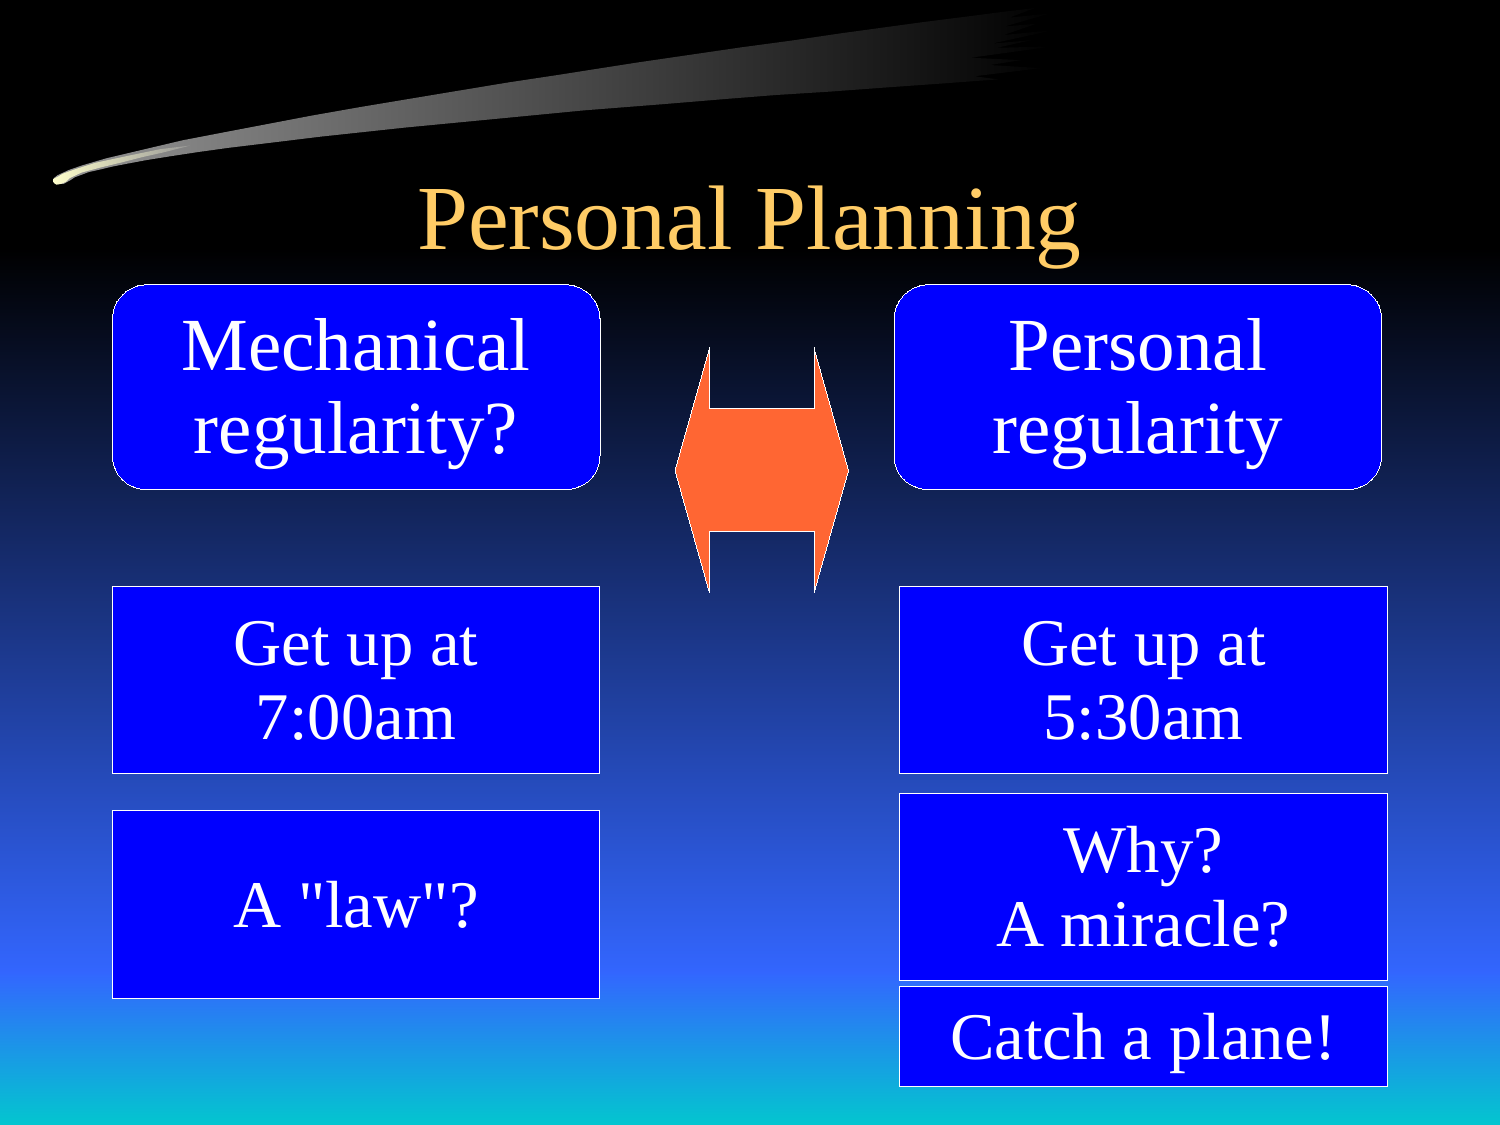

# Personal Planning
Mechanical
regularity?
Personal
regularity
Get up at
7:00am
Get up at
5:30am
Why?
A miracle?
A "law"?
Catch a plane!